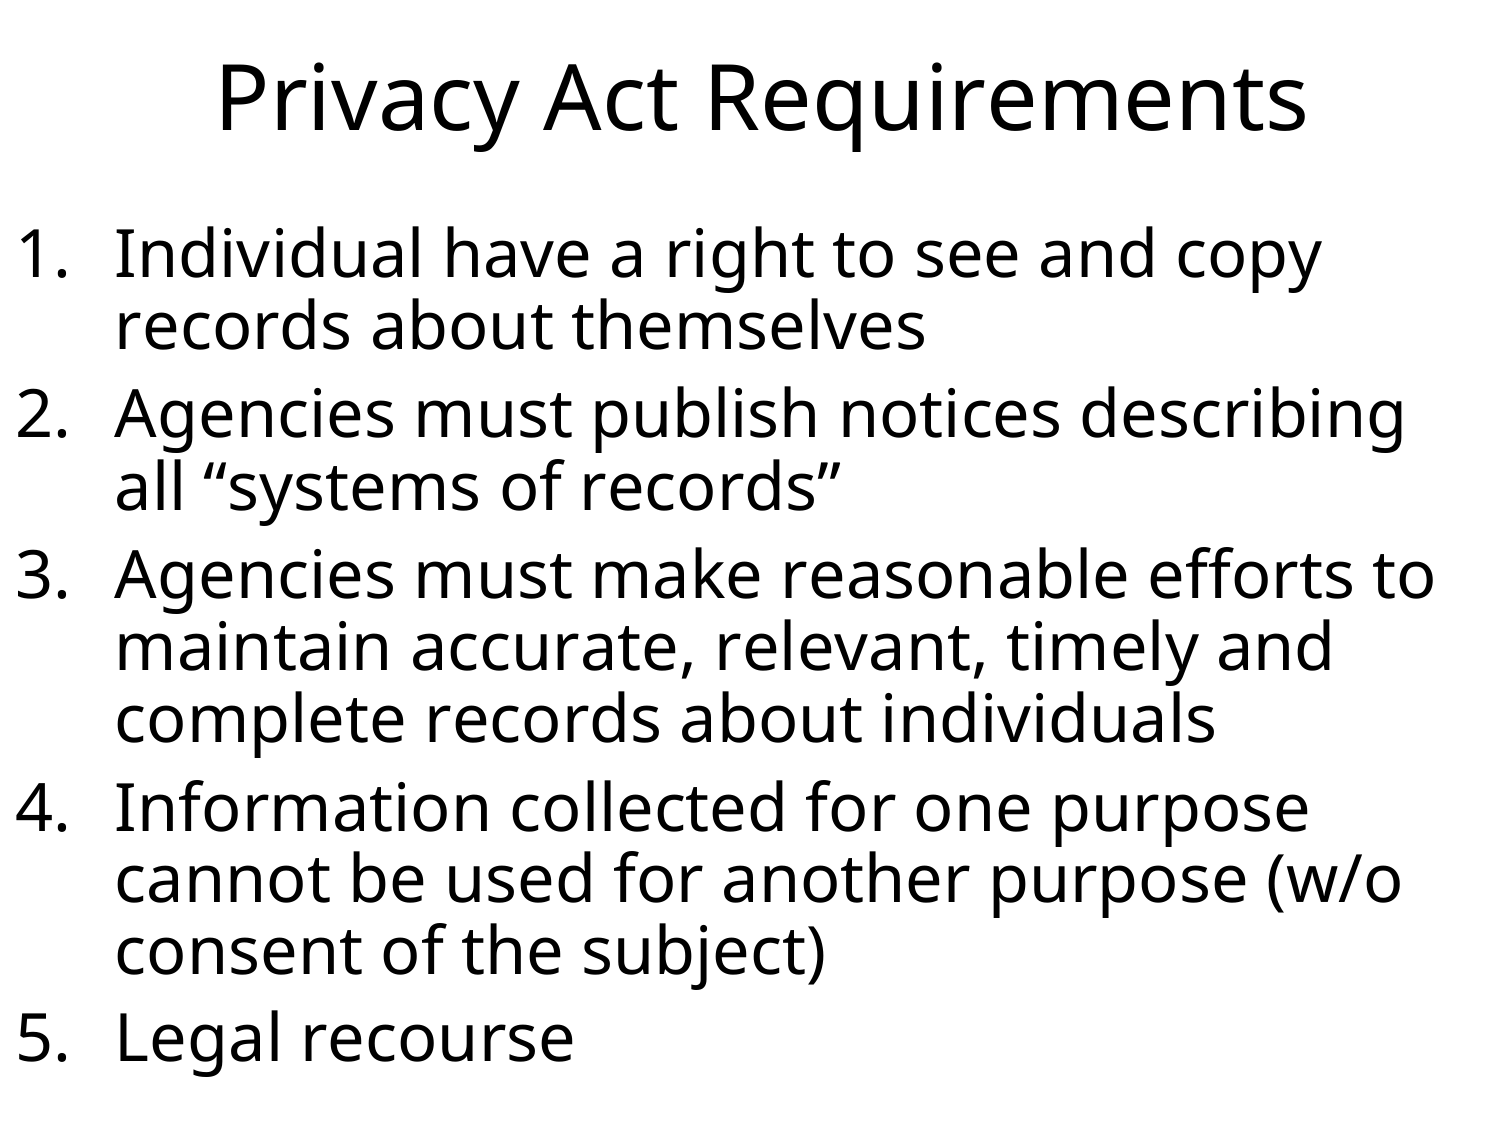

# Privacy Act Requirements
Individual have a right to see and copy records about themselves
Agencies must publish notices describing all “systems of records”
Agencies must make reasonable efforts to maintain accurate, relevant, timely and complete records about individuals
Information collected for one purpose cannot be used for another purpose (w/o consent of the subject)
Legal recourse